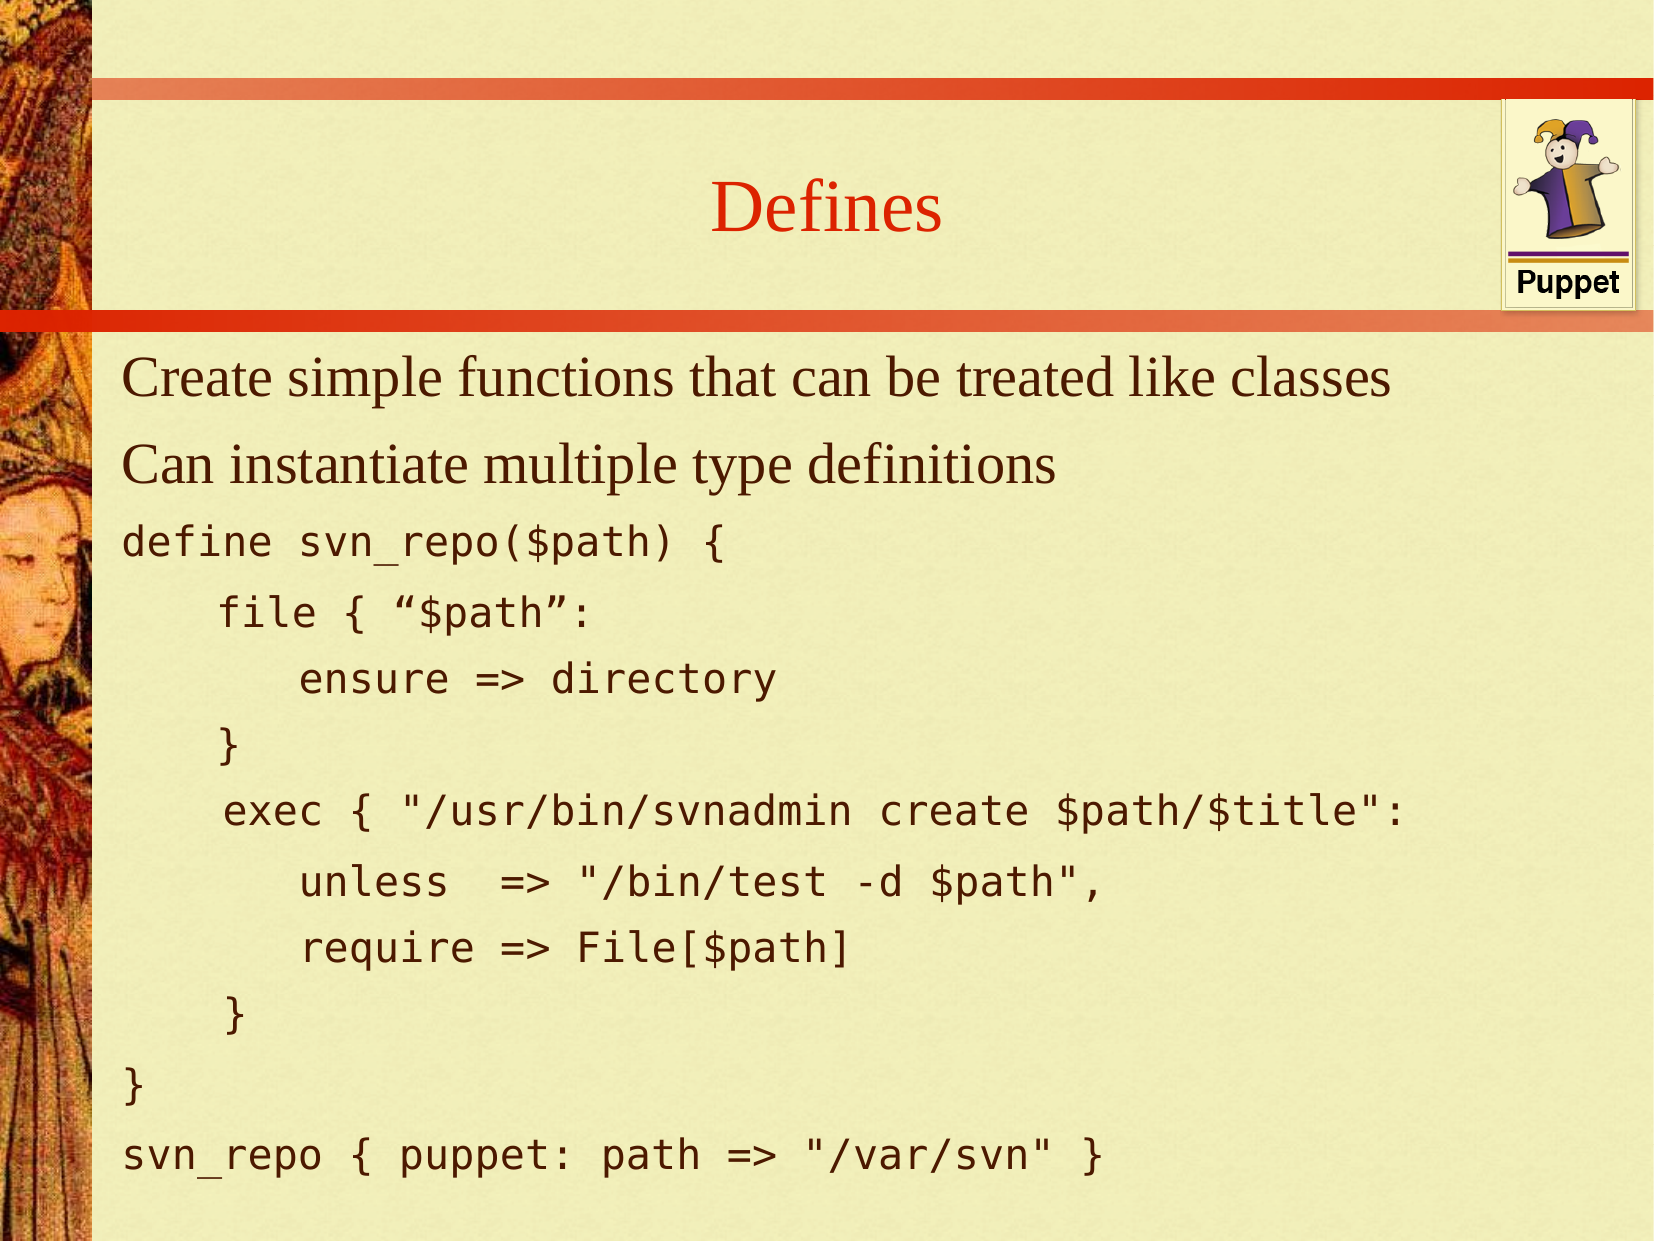

# Defines
Create simple functions that can be treated like classes
Can instantiate multiple type definitions
define svn_repo($path) {
file { “$path”:
ensure => directory
}
 exec { "/usr/bin/svnadmin create $path/$title":
unless => "/bin/test -d $path",
require => File[$path]
 }
}
svn_repo { puppet: path => "/var/svn" }